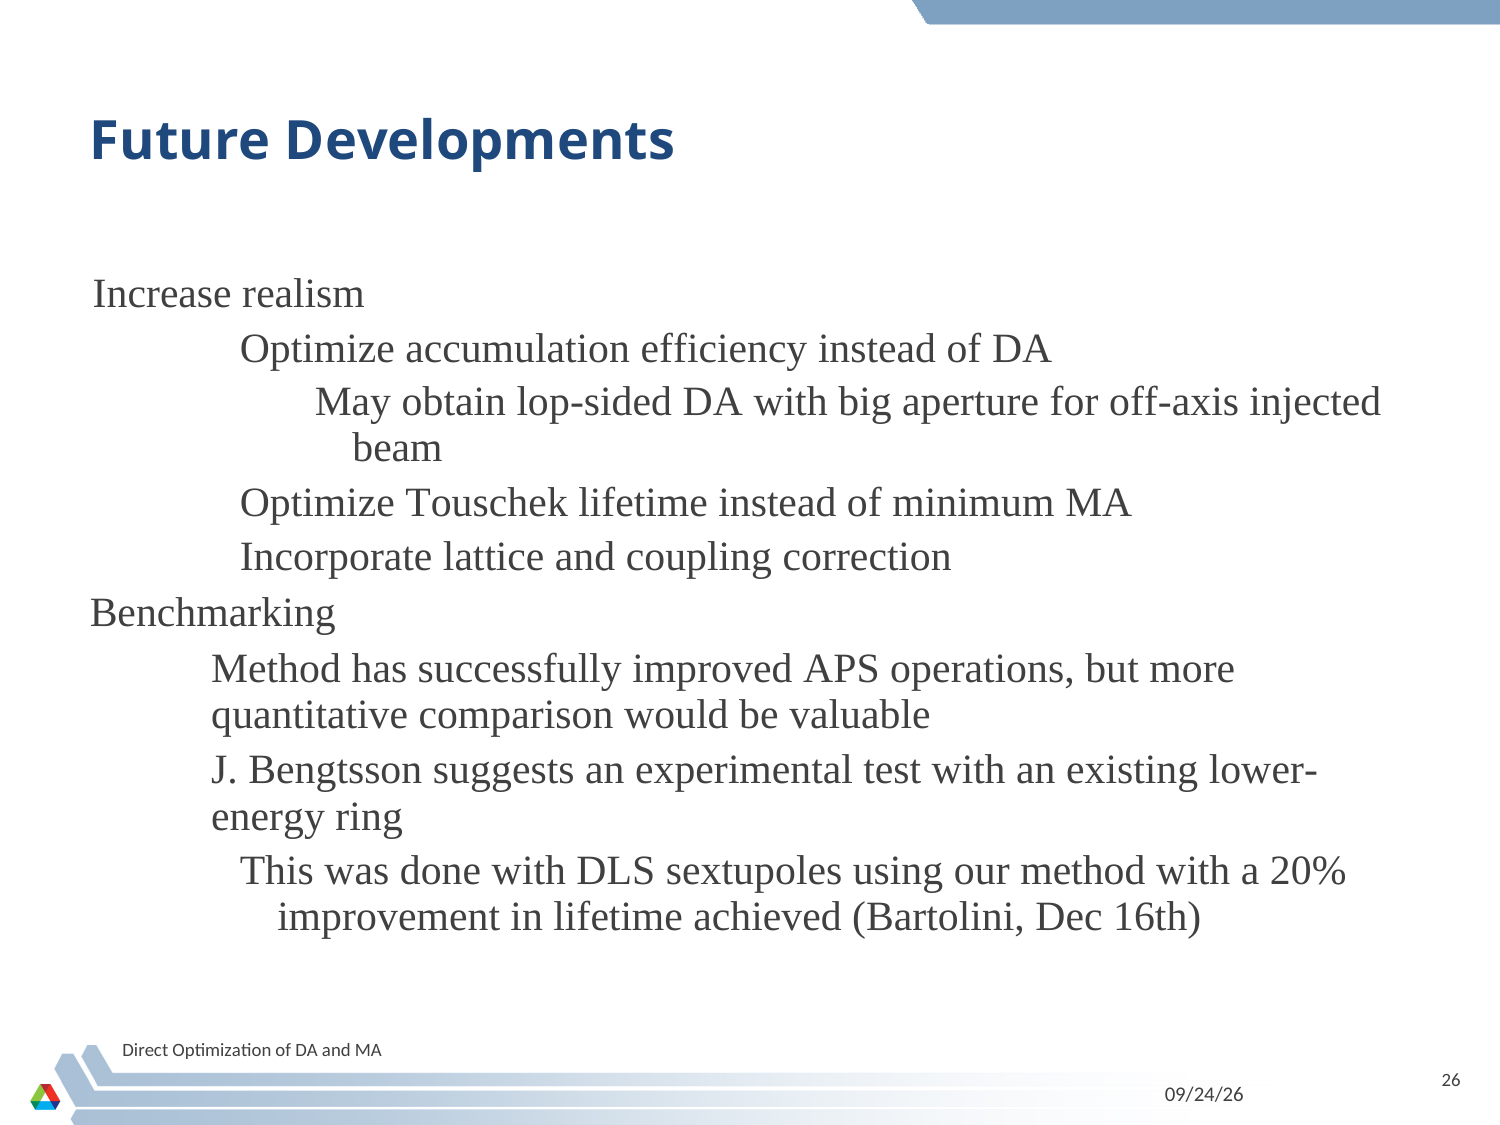

# Future Developments
Increase realism
Optimize accumulation efficiency instead of DA
May obtain lop-sided DA with big aperture for off-axis injected beam
Optimize Touschek lifetime instead of minimum MA
Incorporate lattice and coupling correction
Benchmarking
Method has successfully improved APS operations, but more quantitative comparison would be valuable
J. Bengtsson suggests an experimental test with an existing lower-energy ring
This was done with DLS sextupoles using our method with a 20% improvement in lifetime achieved (Bartolini, Dec 16th)
Direct Optimization of DA and MA
26
1M. Belgrounne et al., Proc. PAC03, 896-898 (2003).